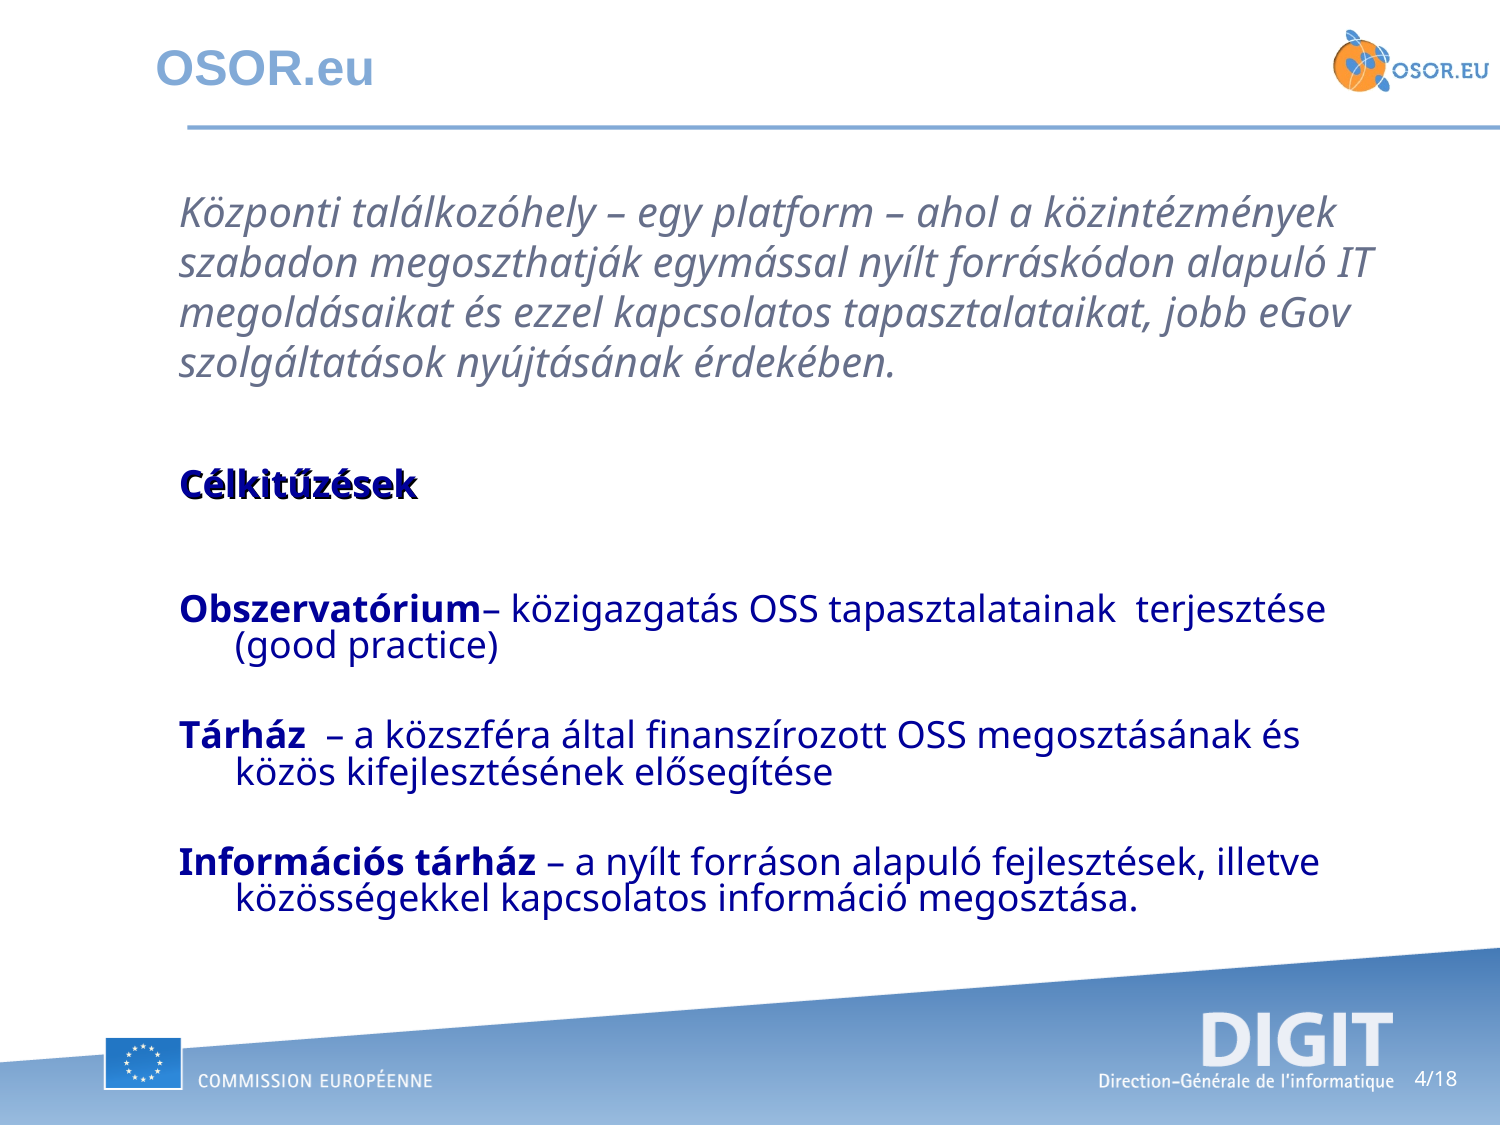

# OSOR.eu
Központi találkozóhely – egy platform – ahol a közintézmények szabadon megoszthatják egymással nyílt forráskódon alapuló IT megoldásaikat és ezzel kapcsolatos tapasztalataikat, jobb eGov szolgáltatások nyújtásának érdekében.
Célkitűzések
Obszervatórium– közigazgatás OSS tapasztalatainak terjesztése (good practice)
Tárház – a közszféra által finanszírozott OSS megosztásának és közös kifejlesztésének elősegítése
Információs tárház – a nyílt forráson alapuló fejlesztések, illetve közösségekkel kapcsolatos információ megosztása.